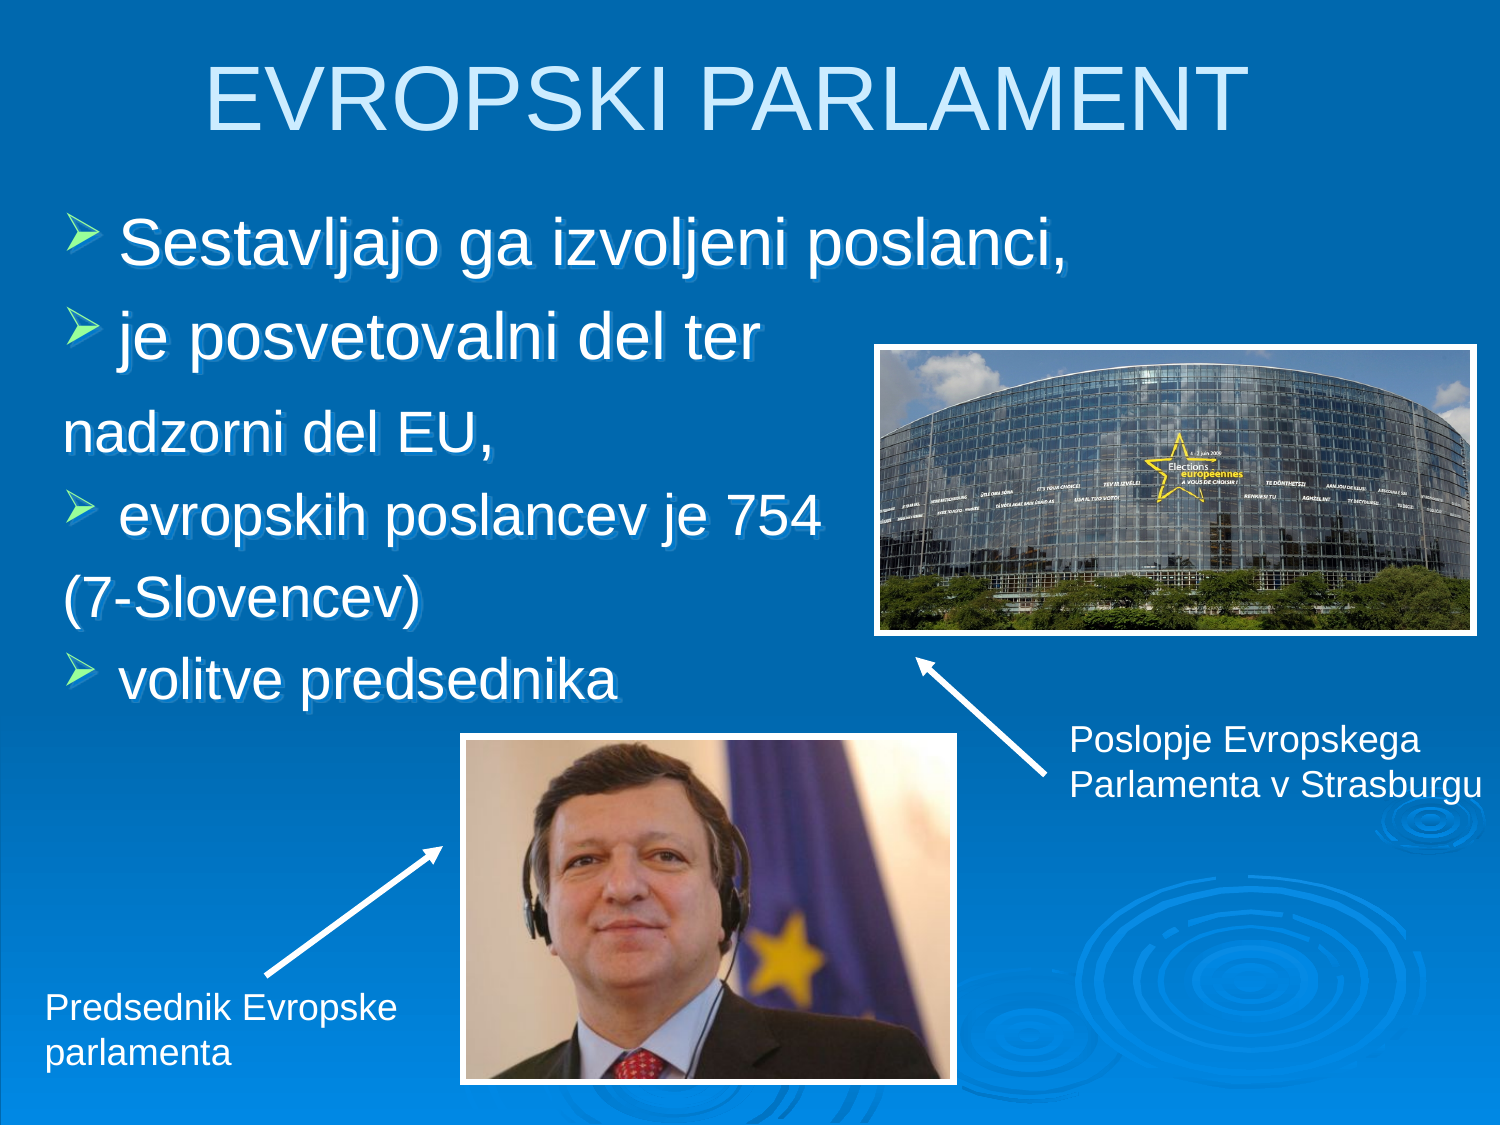

# EVROPSKI PARLAMENT
Sestavljajo ga izvoljeni poslanci,
je posvetovalni del ter
nadzorni del EU,
evropskih poslancev je 754
(7-Slovencev)
volitve predsednika
Poslopje Evropskega
Parlamenta v Strasburgu
Predsednik Evropske
parlamenta